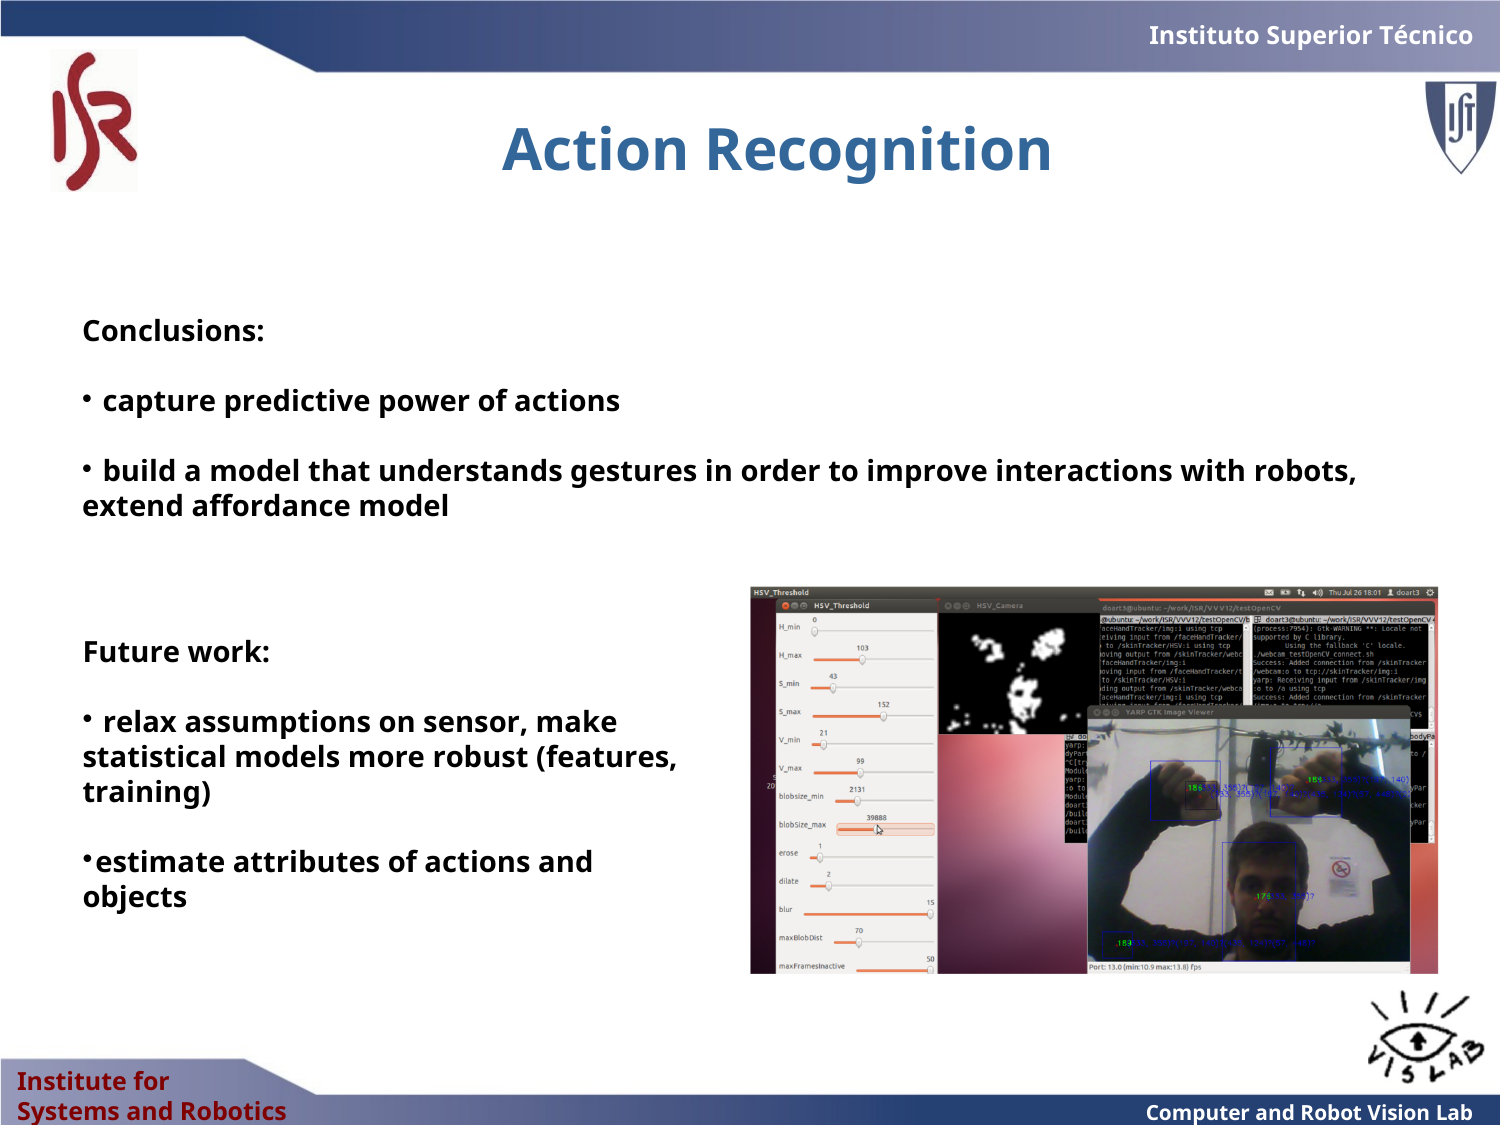

Action Recognition
Conclusions:
 capture predictive power of actions
 build a model that understands gestures in order to improve interactions with robots, extend affordance model
Future work:
 relax assumptions on sensor, make statistical models more robust (features, training)
estimate attributes of actions and objects